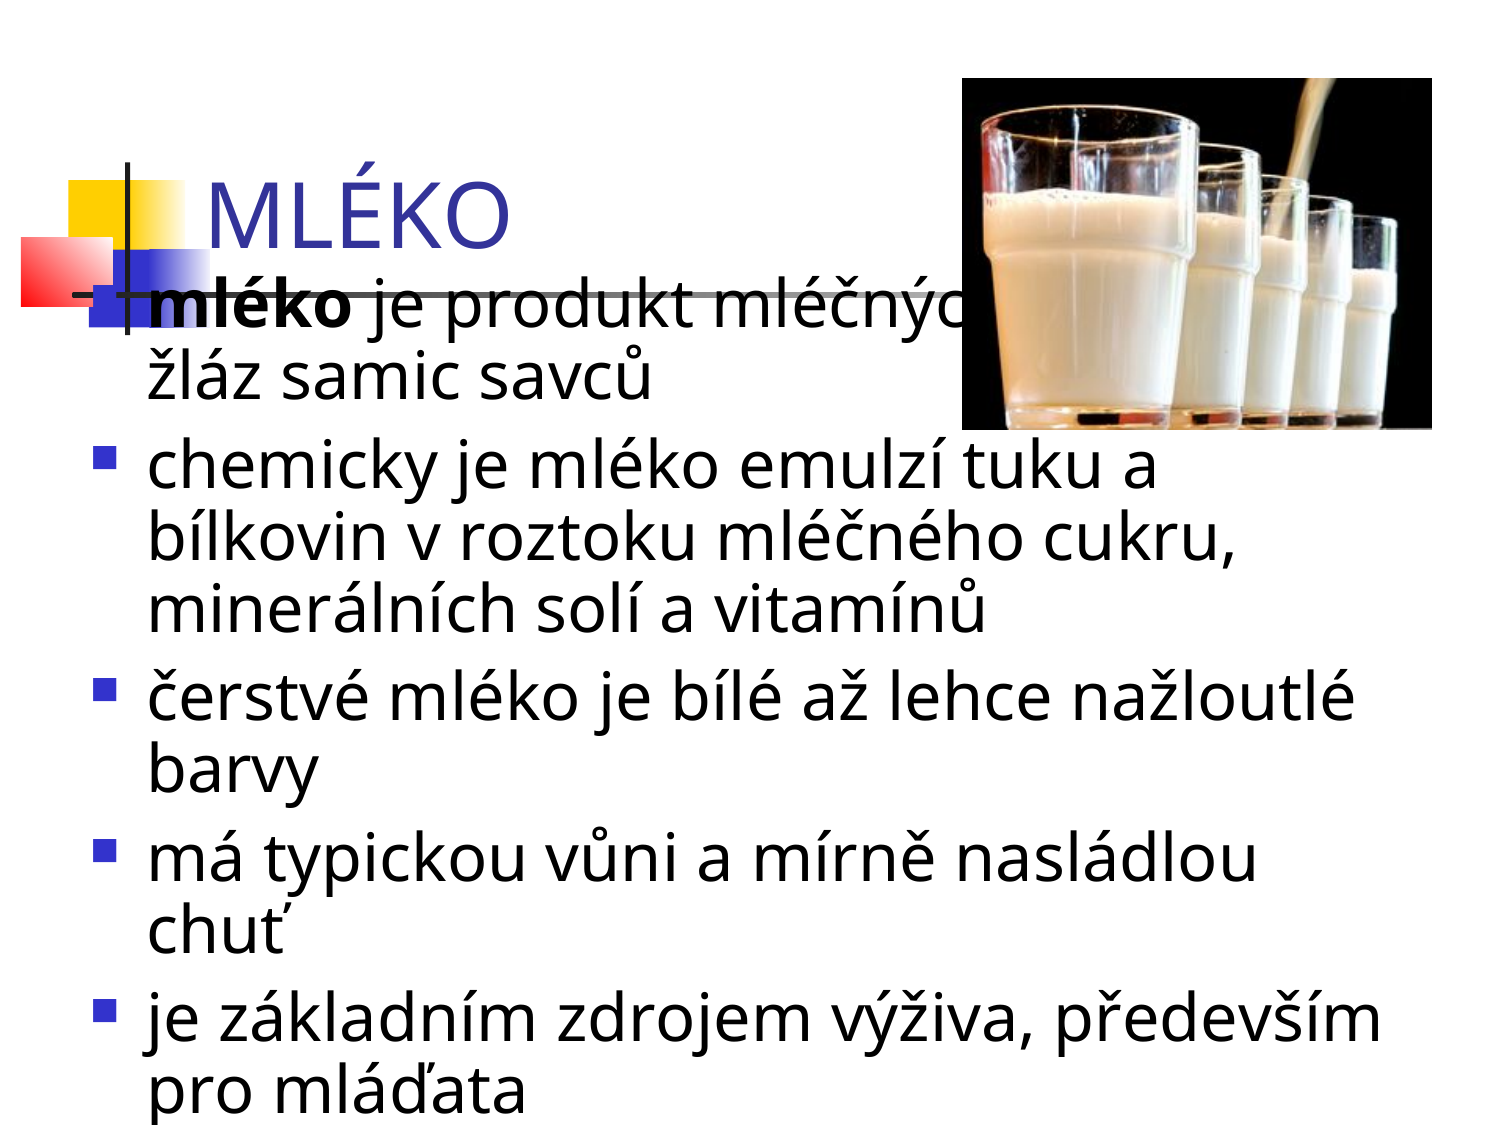

# MLÉKO
mléko je produkt mléčných žláz samic savců
chemicky je mléko emulzí tuku a bílkovin v roztoku mléčného cukru, minerálních solí a vitamínů
čerstvé mléko je bílé až lehce nažloutlé barvy
má typickou vůni a mírně nasládlou chuť
je základním zdrojem výživa, především pro mláďata